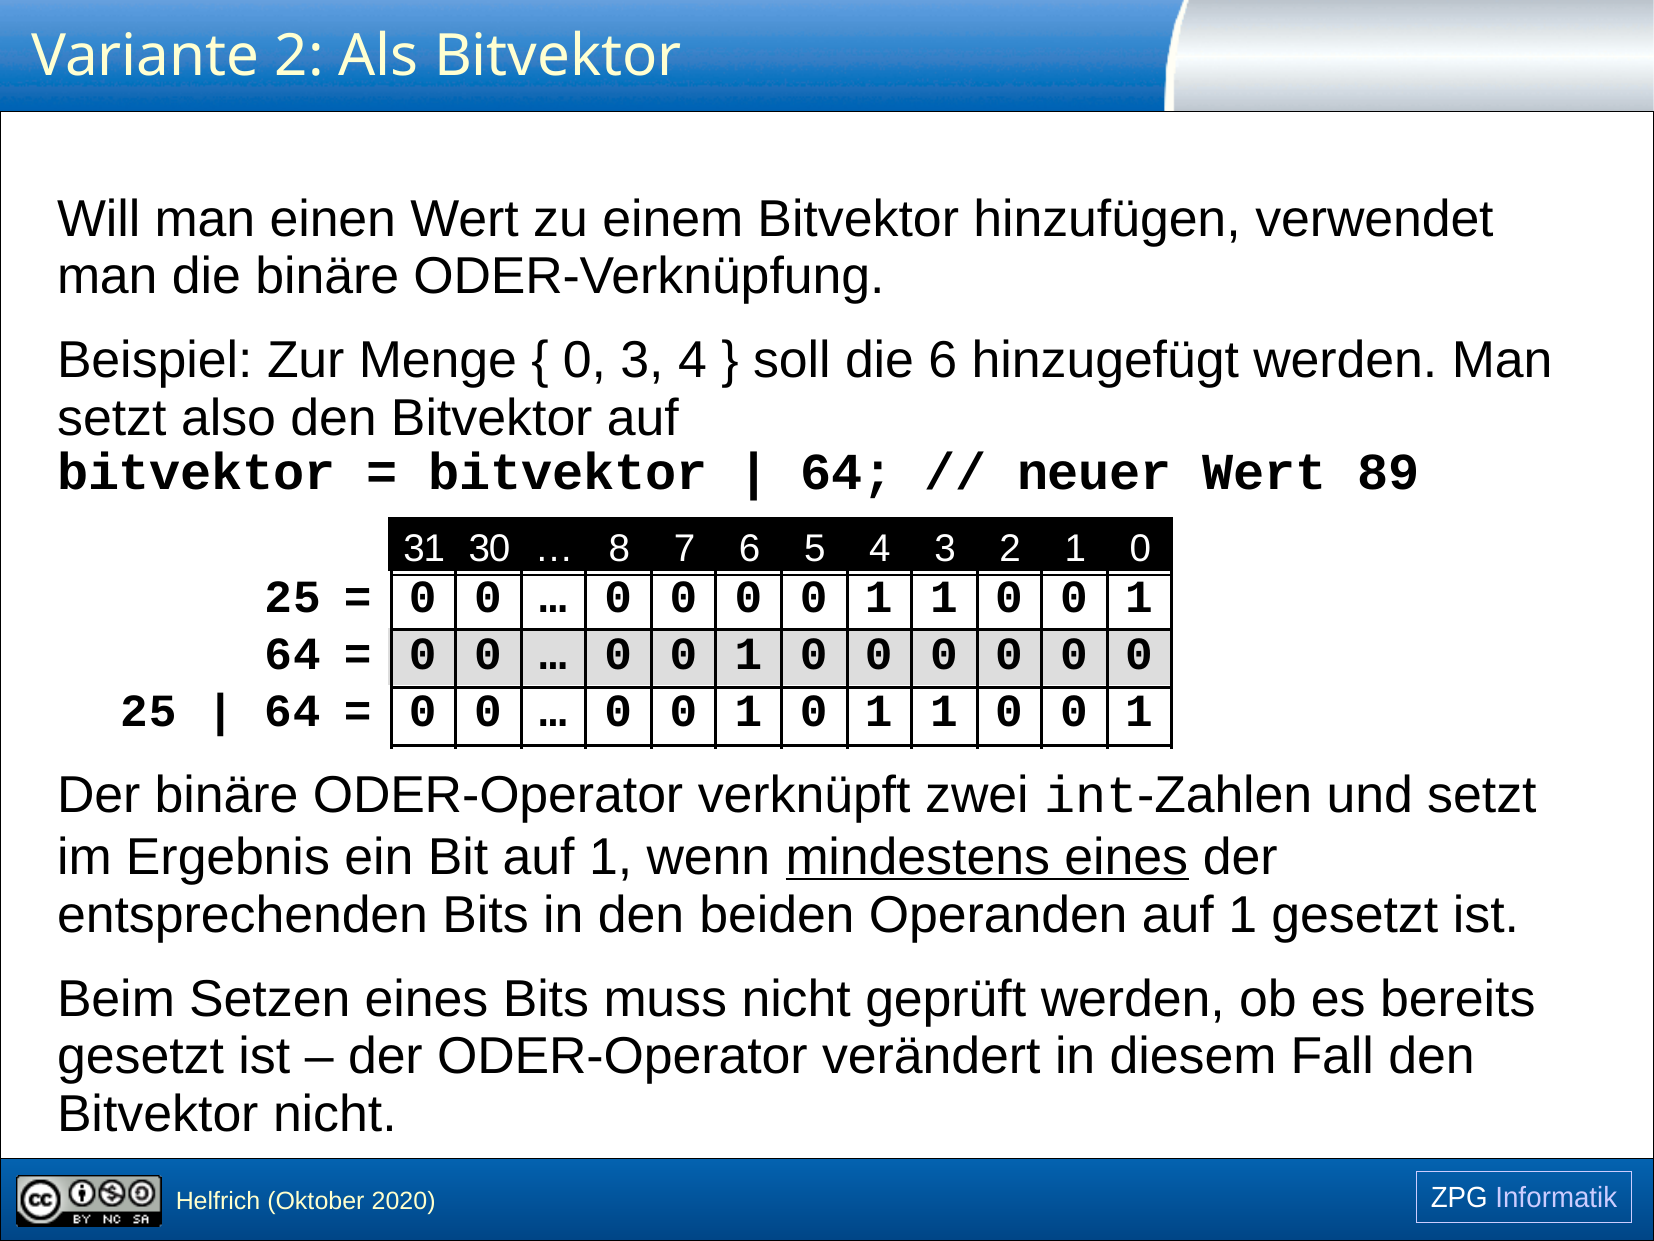

# Variante 2: Als Bitvektor
Will man einen Wert zu einem Bitvektor hinzufügen, verwendet man die binäre ODER-Verknüpfung.
Beispiel: Zur Menge { 0, 3, 4 } soll die 6 hinzugefügt werden. Man setzt also den Bitvektor auf
bitvektor = bitvektor | 64; // neuer Wert 89
Der binäre ODER-Operator verknüpft zwei int-Zahlen und setzt im Ergebnis ein Bit auf 1, wenn mindestens eines der entsprechenden Bits in den beiden Operanden auf 1 gesetzt ist.
Beim Setzen eines Bits muss nicht geprüft werden, ob es bereits gesetzt ist – der ODER-Operator verändert in diesem Fall den Bitvektor nicht.